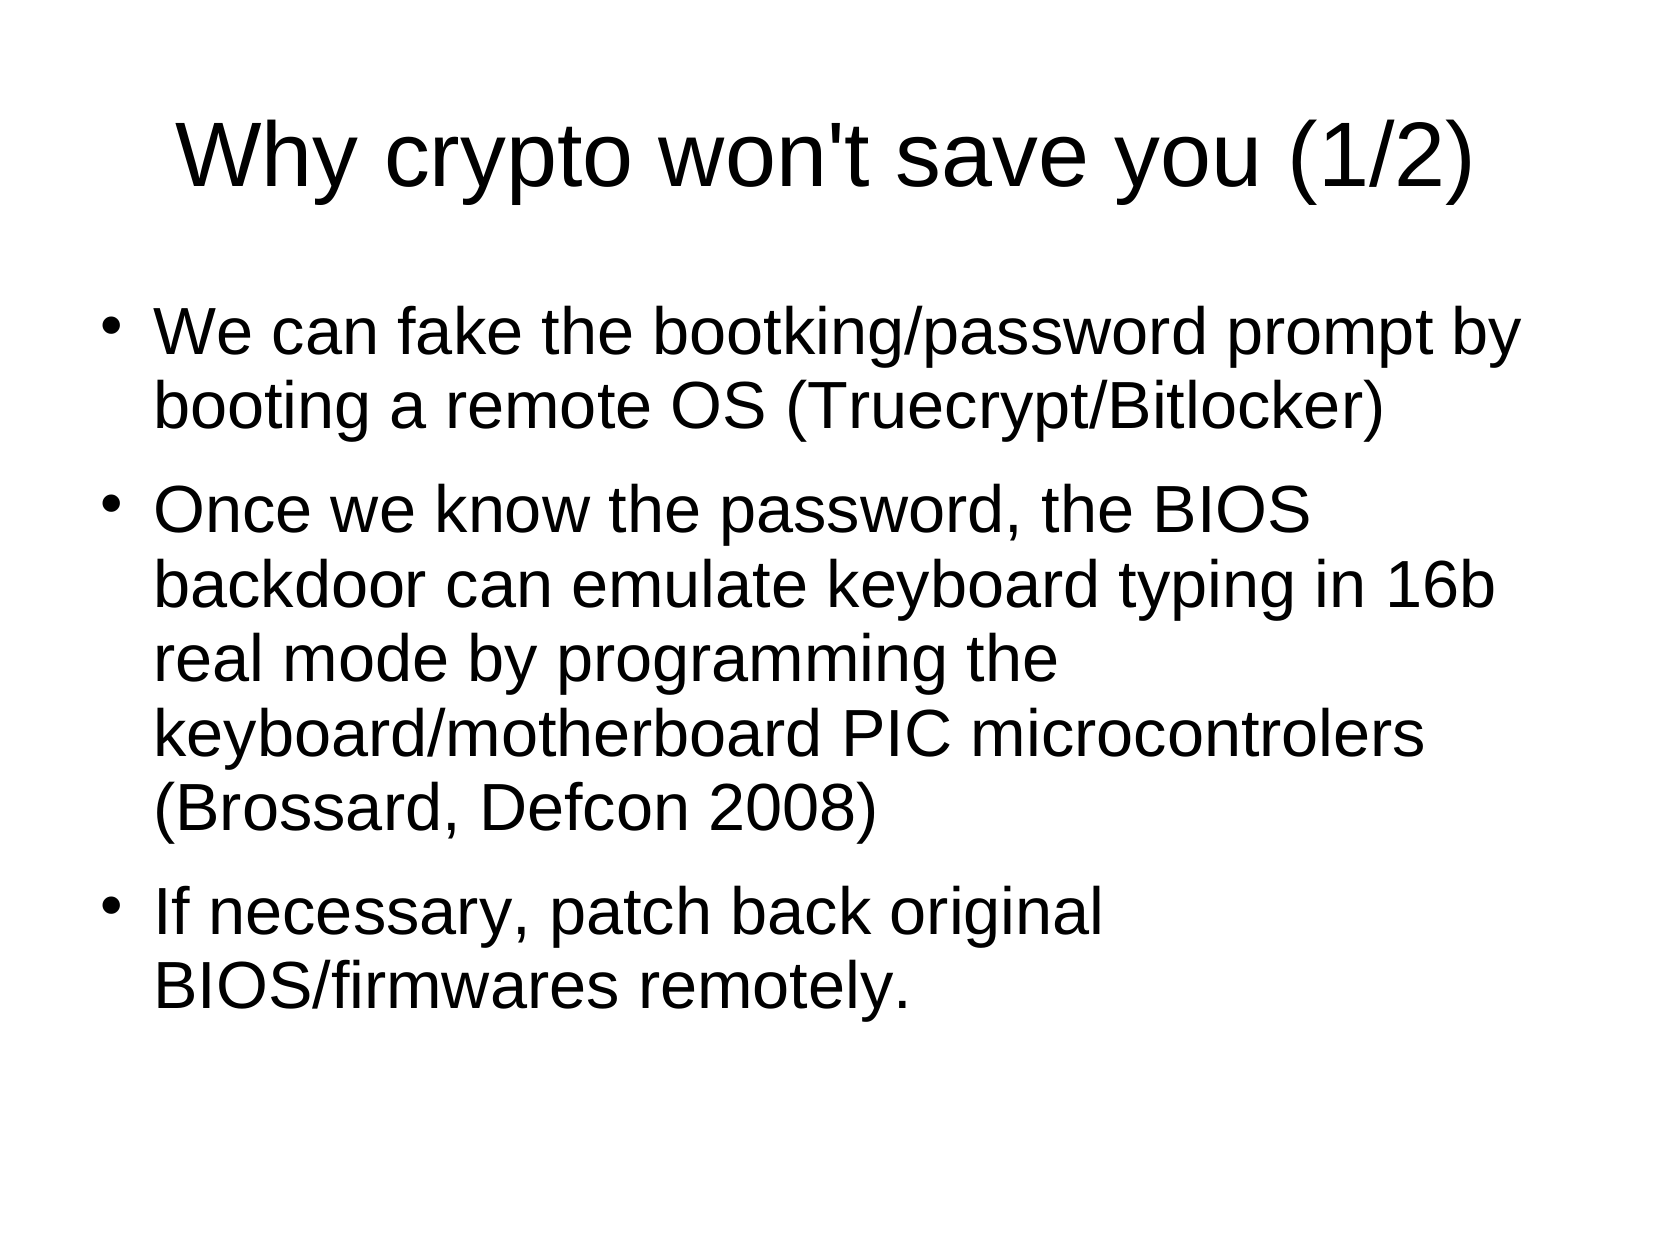

# Why crypto won't save you (1/2)
We can fake the bootking/password prompt by booting a remote OS (Truecrypt/Bitlocker)
Once we know the password, the BIOS backdoor can emulate keyboard typing in 16b real mode by programming the keyboard/motherboard PIC microcontrolers (Brossard, Defcon 2008)
If necessary, patch back original BIOS/firmwares remotely.